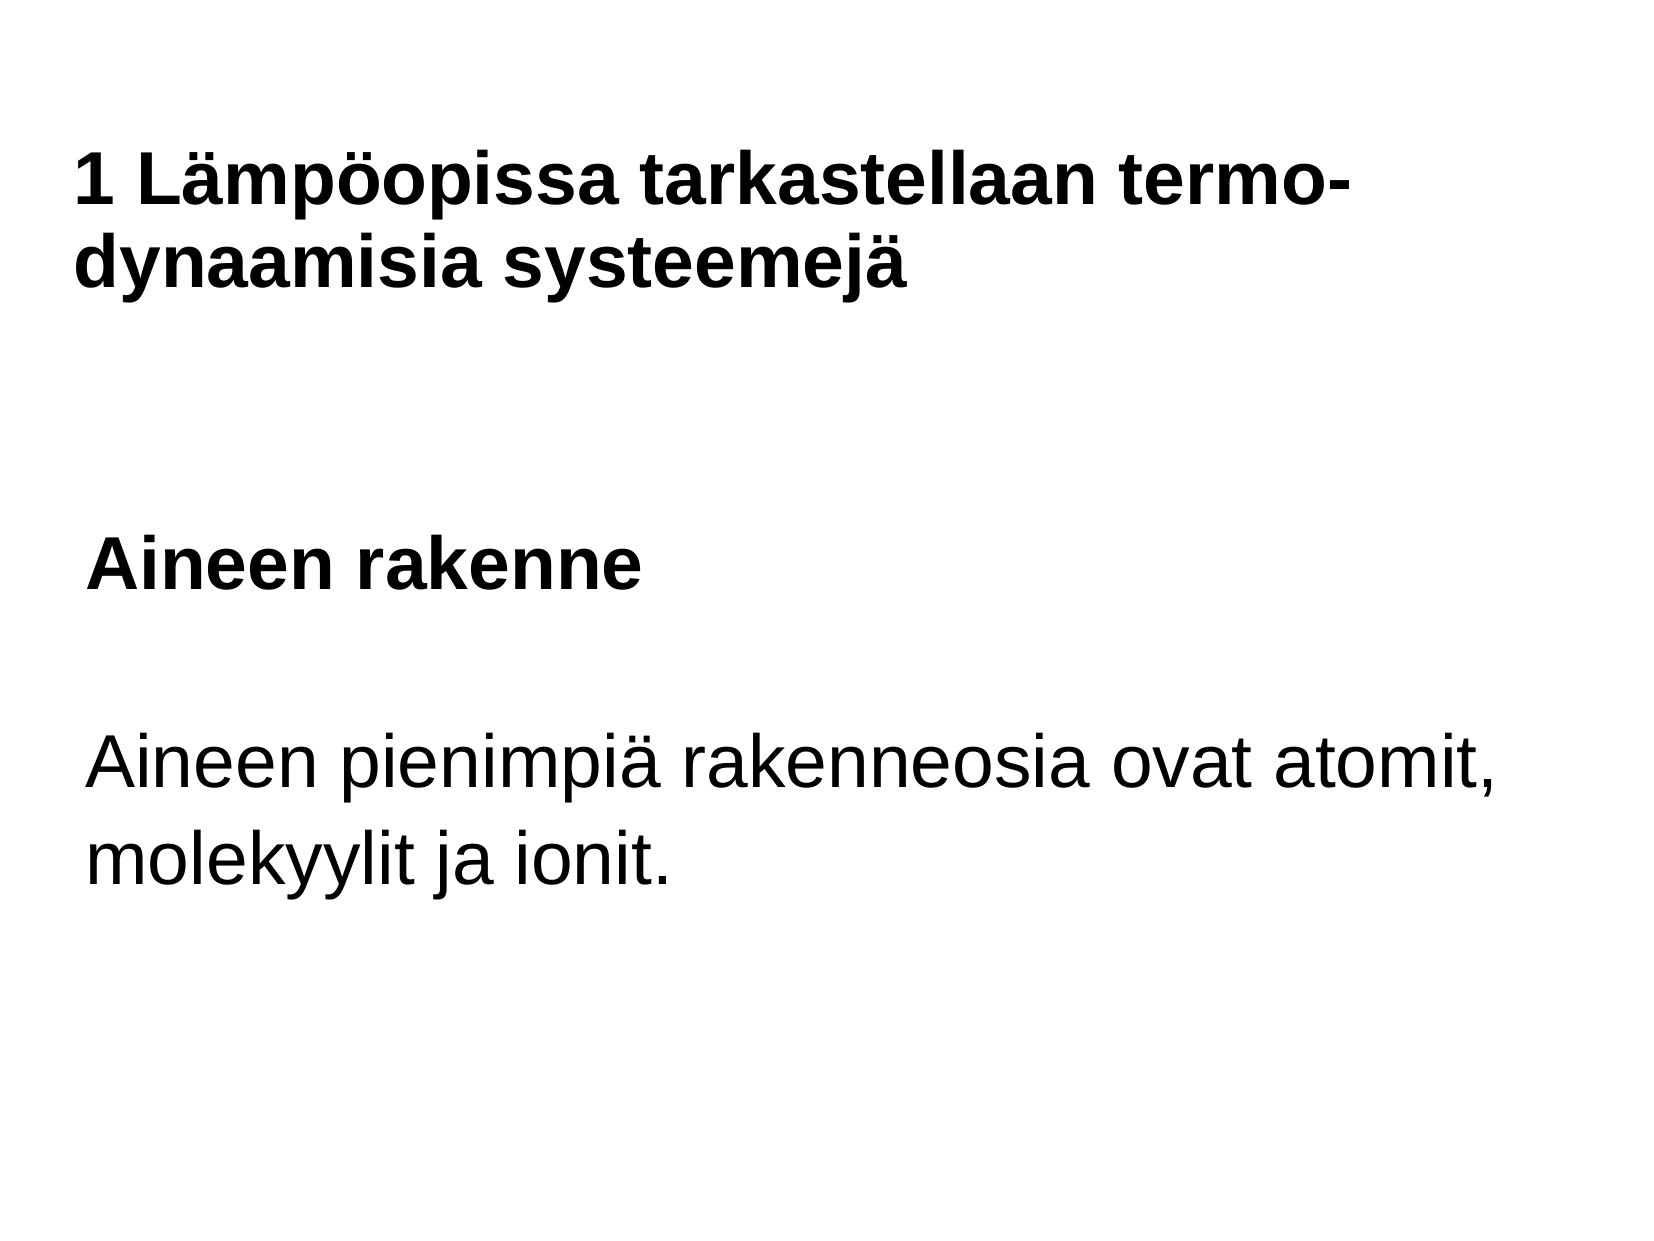

1 Lämpöopissa tarkastellaan termo-dynaamisia systeemejä
Aineen rakenne
Aineen pienimpiä rakenneosia ovat atomit, molekyylit ja ionit.